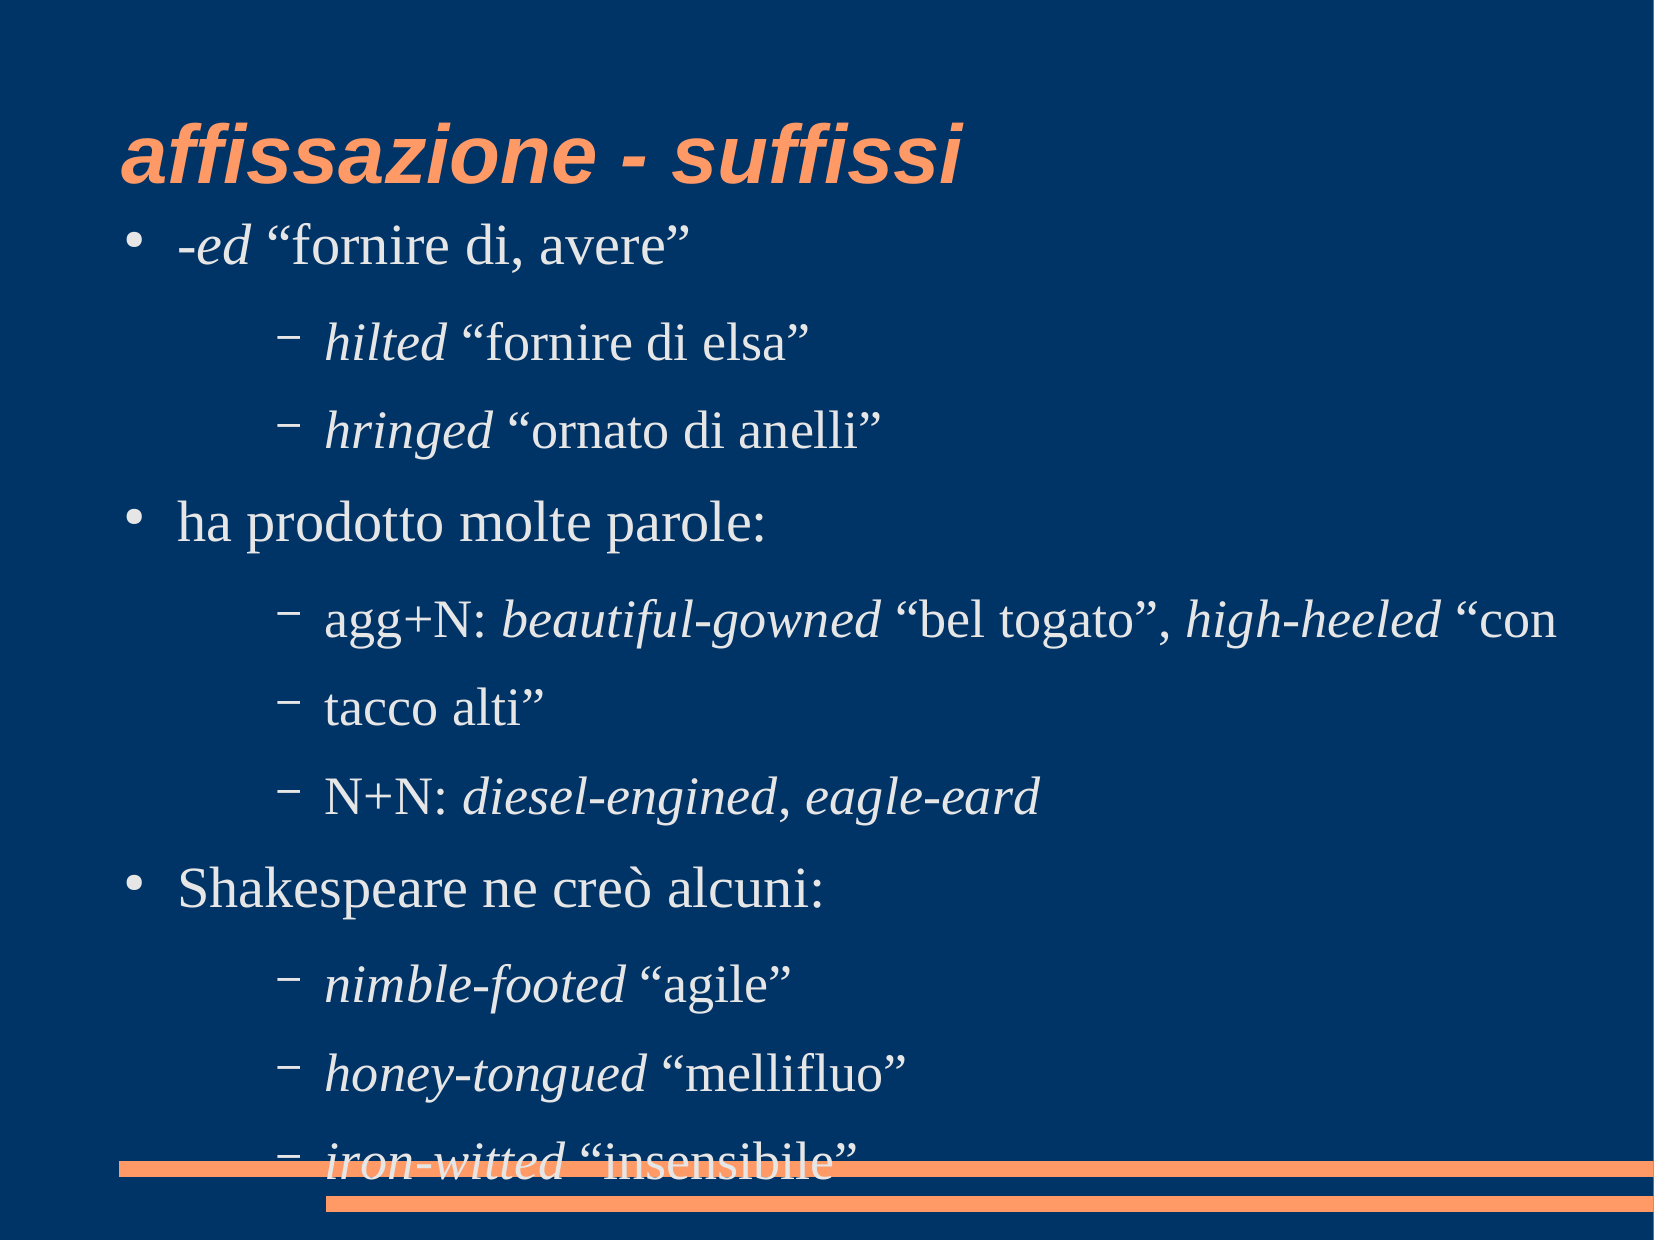

# affissazione - suffissi
-ed “fornire di, avere”
hilted “fornire di elsa”
hringed “ornato di anelli”
ha prodotto molte parole:
agg+N: beautiful-gowned “bel togato”, high-heeled “con
tacco alti”
N+N: diesel-engined, eagle-eard
Shakespeare ne creò alcuni:
nimble-footed “agile”
honey-tongued “mellifluo”
iron-witted “insensibile”